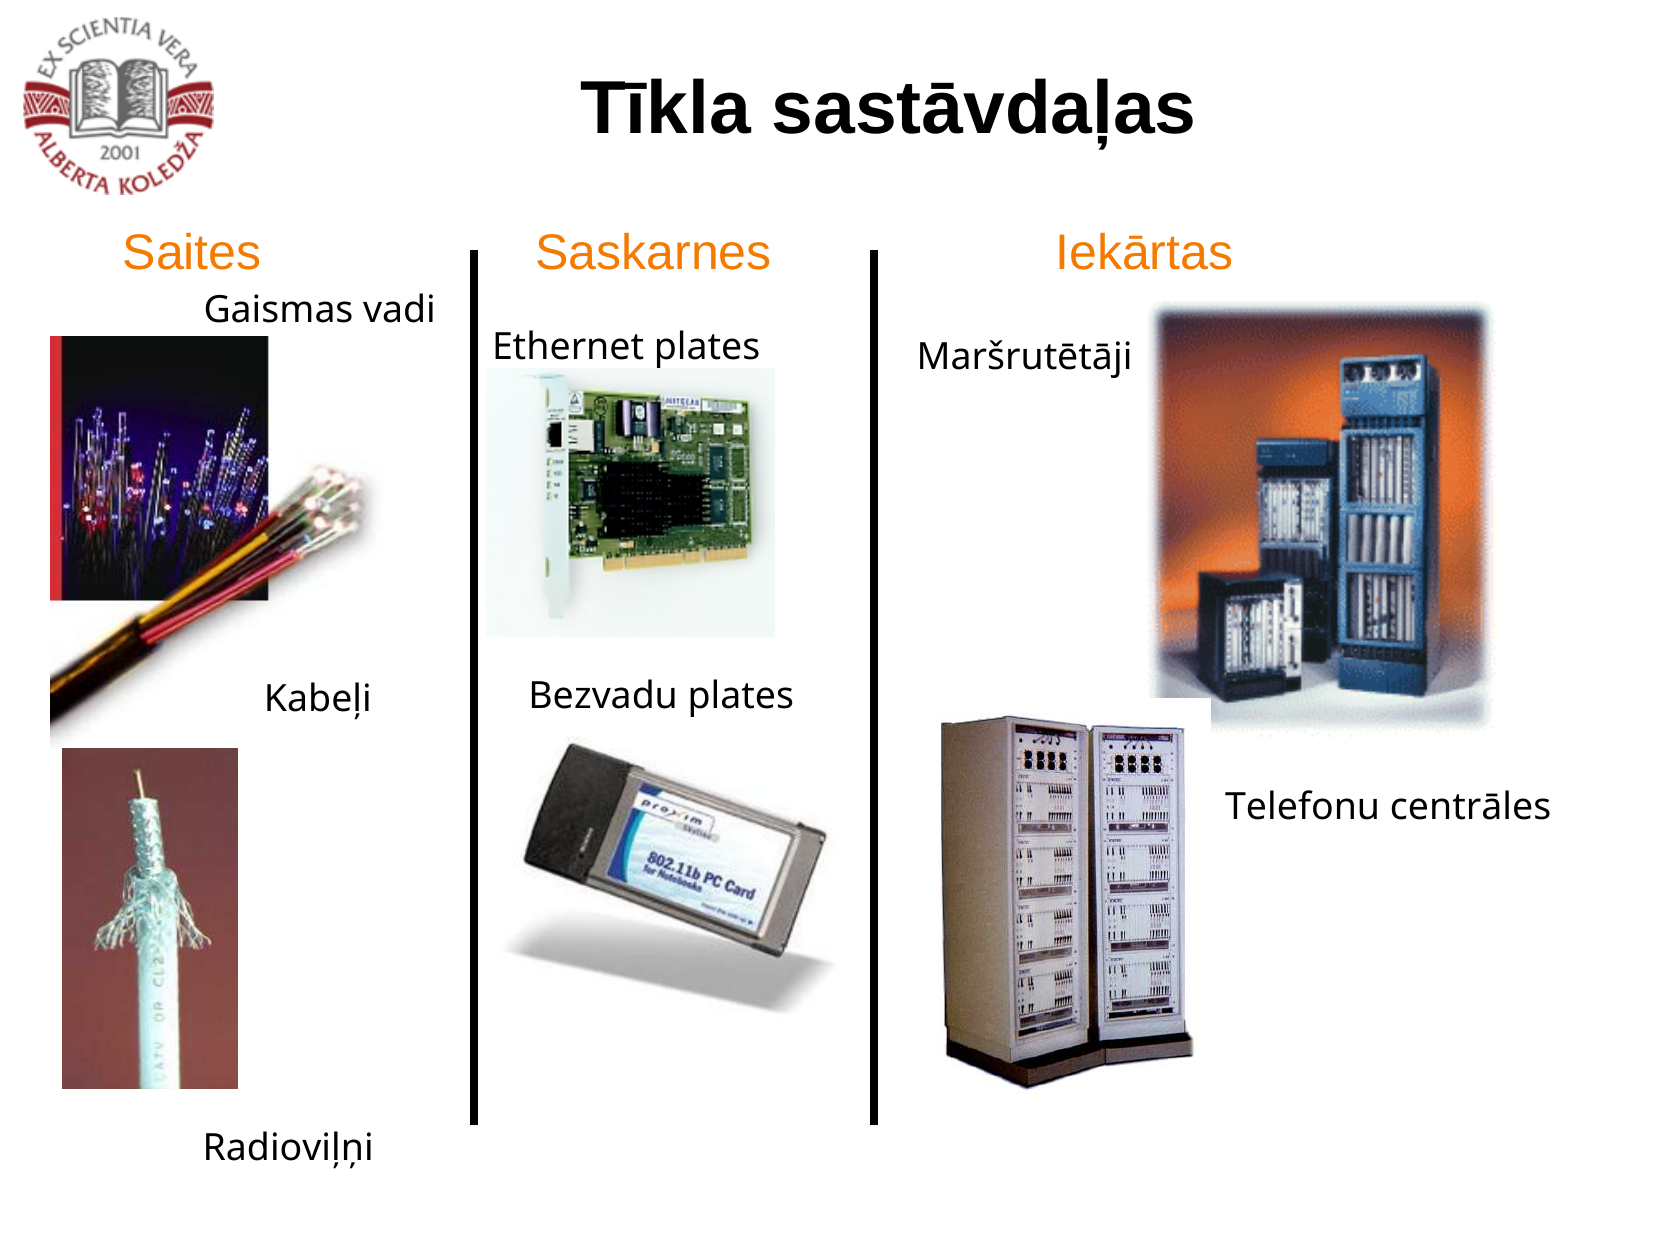

# Tīkla sastāvdaļas
Saites
Saskarnes
Iekārtas
Gaismas vadi
Ethernet plates
Maršrutētāji
Bezvadu plates
Kabeļi
Telefonu centrāles
Radioviļņi